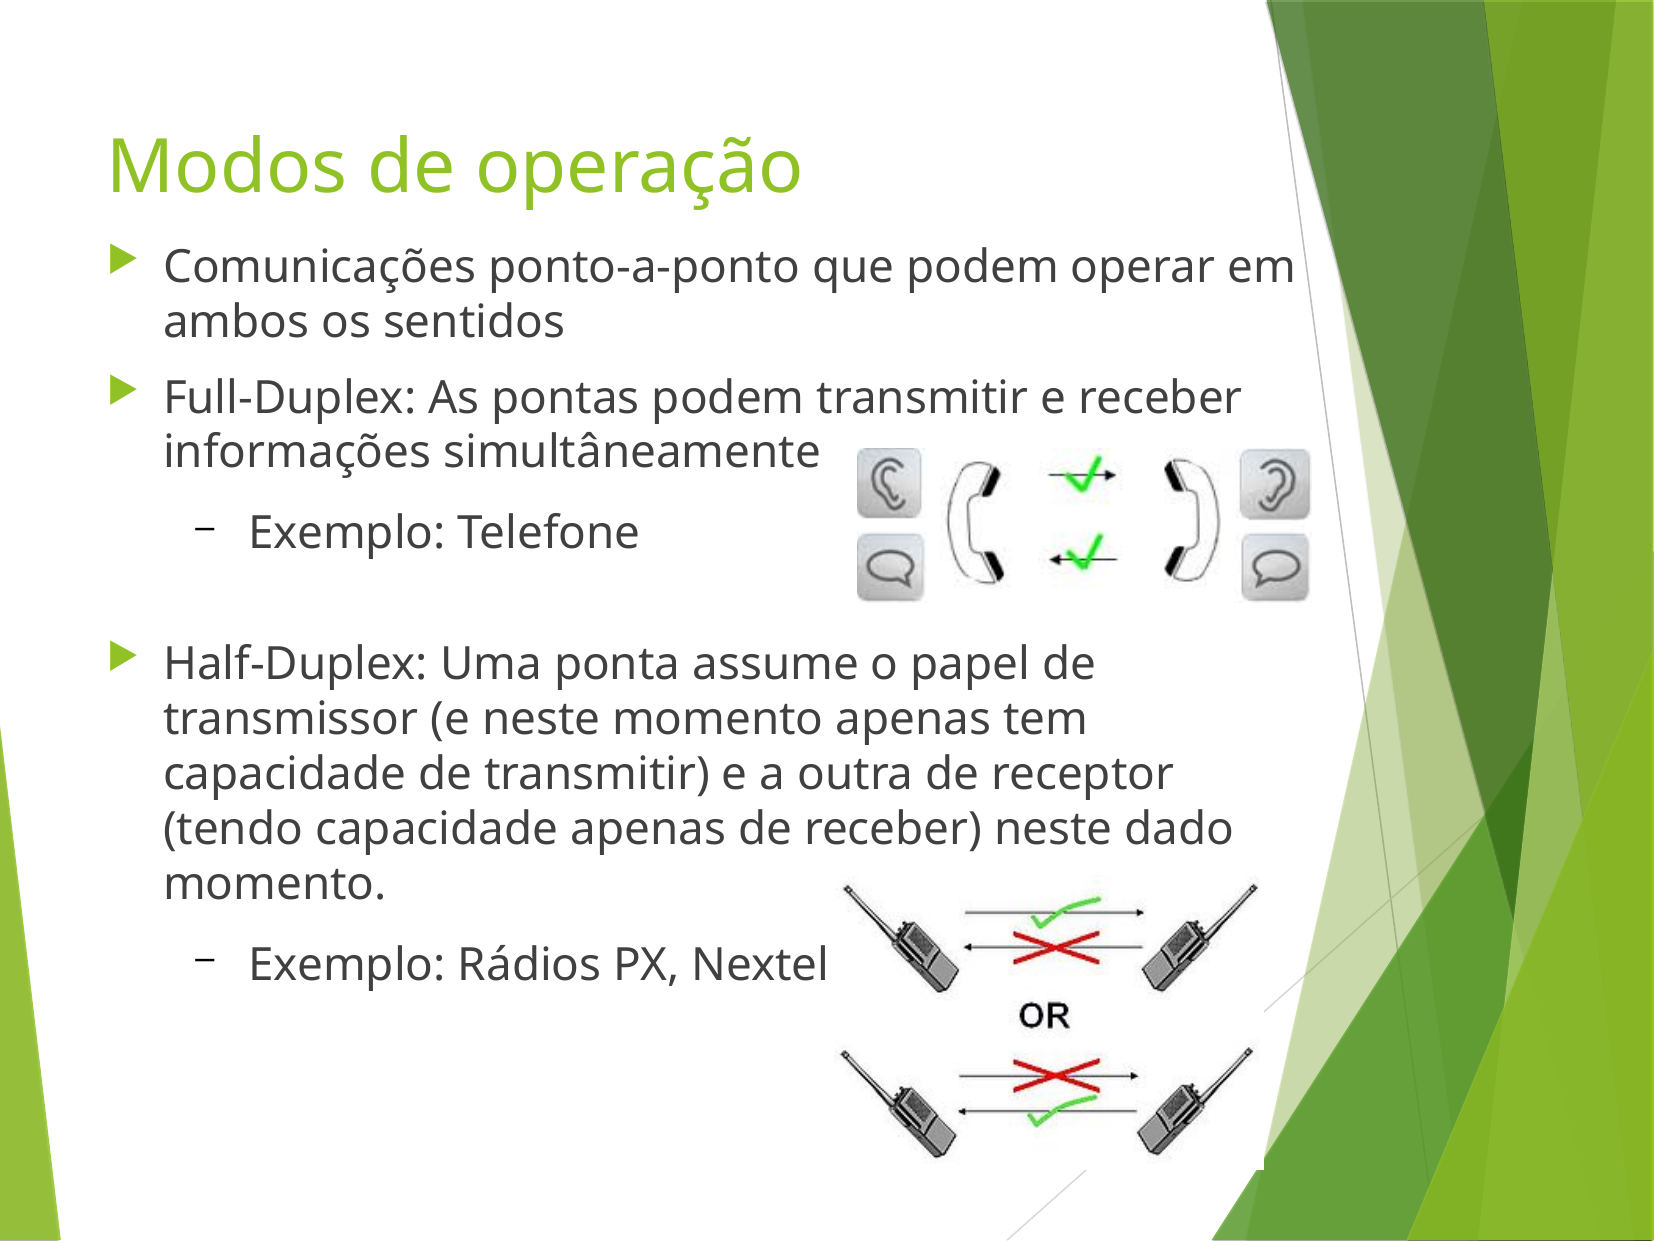

# Modos de operação
Comunicações ponto-a-ponto que podem operar em ambos os sentidos
Full-Duplex: As pontas podem transmitir e receber informações simultâneamente
Exemplo: Telefone
Half-Duplex: Uma ponta assume o papel de transmissor (e neste momento apenas tem capacidade de transmitir) e a outra de receptor (tendo capacidade apenas de receber) neste dado momento.
Exemplo: Rádios PX, Nextel